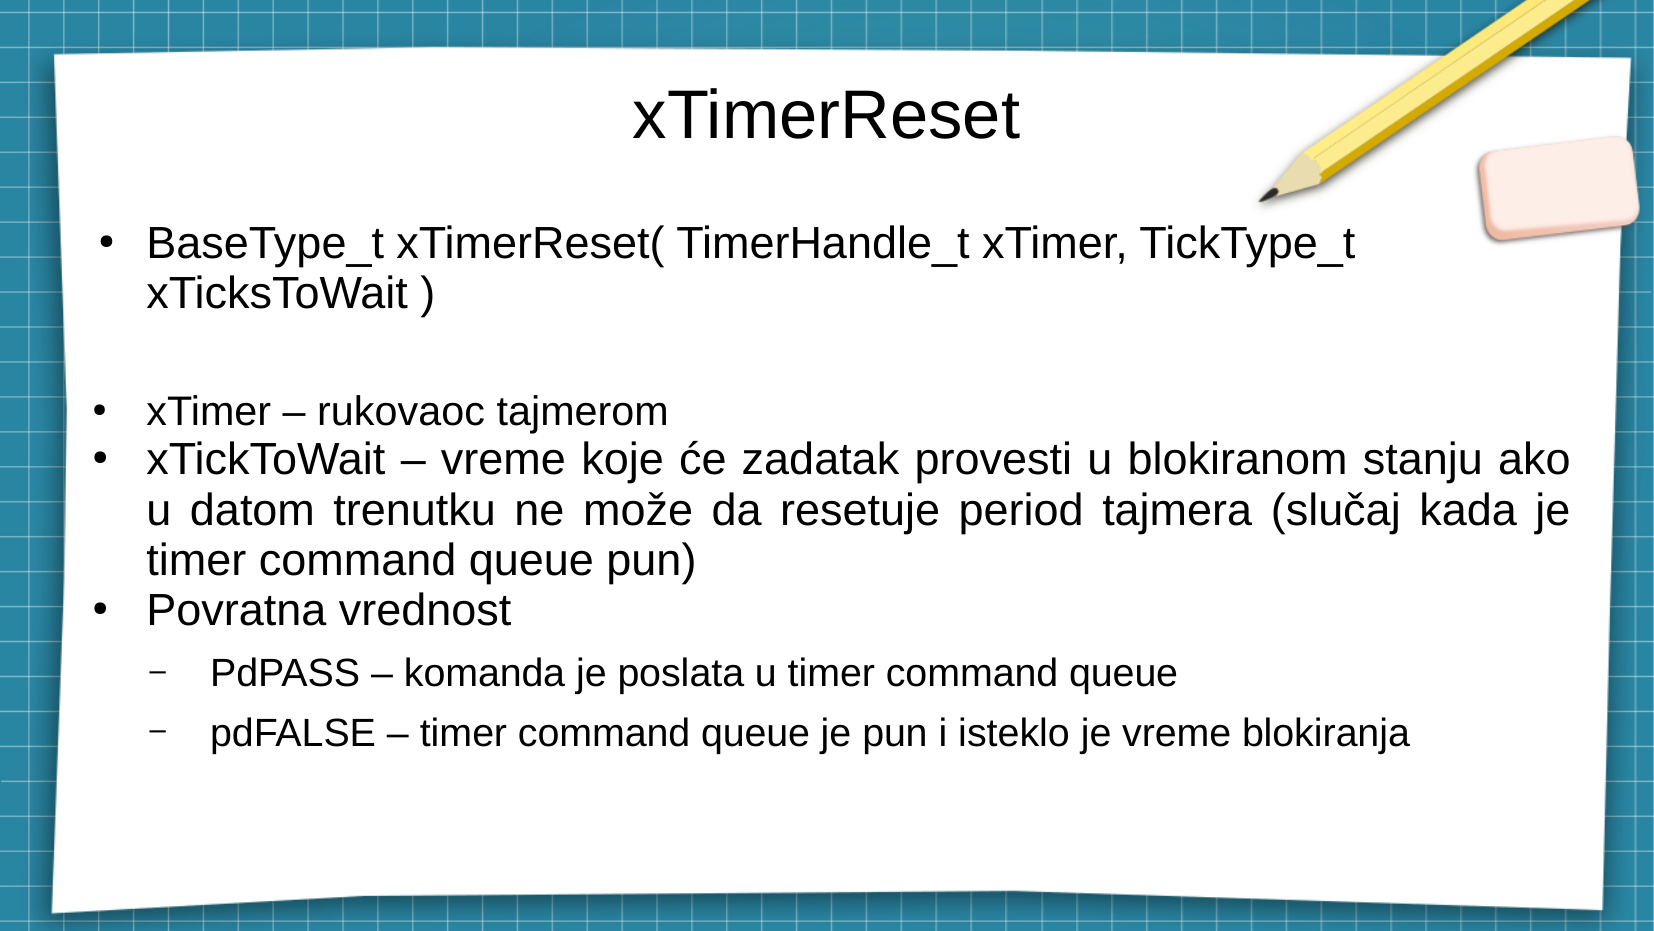

# xTimerReset
BaseType_t xTimerReset( TimerHandle_t xTimer, TickType_t xTicksToWait )
xTimer – rukovaoc tajmerom
xTickToWait – vreme koje će zadatak provesti u blokiranom stanju ako u datom trenutku ne može da resetuje period tajmera (slučaj kada je timer command queue pun)
Povratna vrednost
PdPASS – komanda je poslata u timer command queue
pdFALSE – timer command queue je pun i isteklo je vreme blokiranja